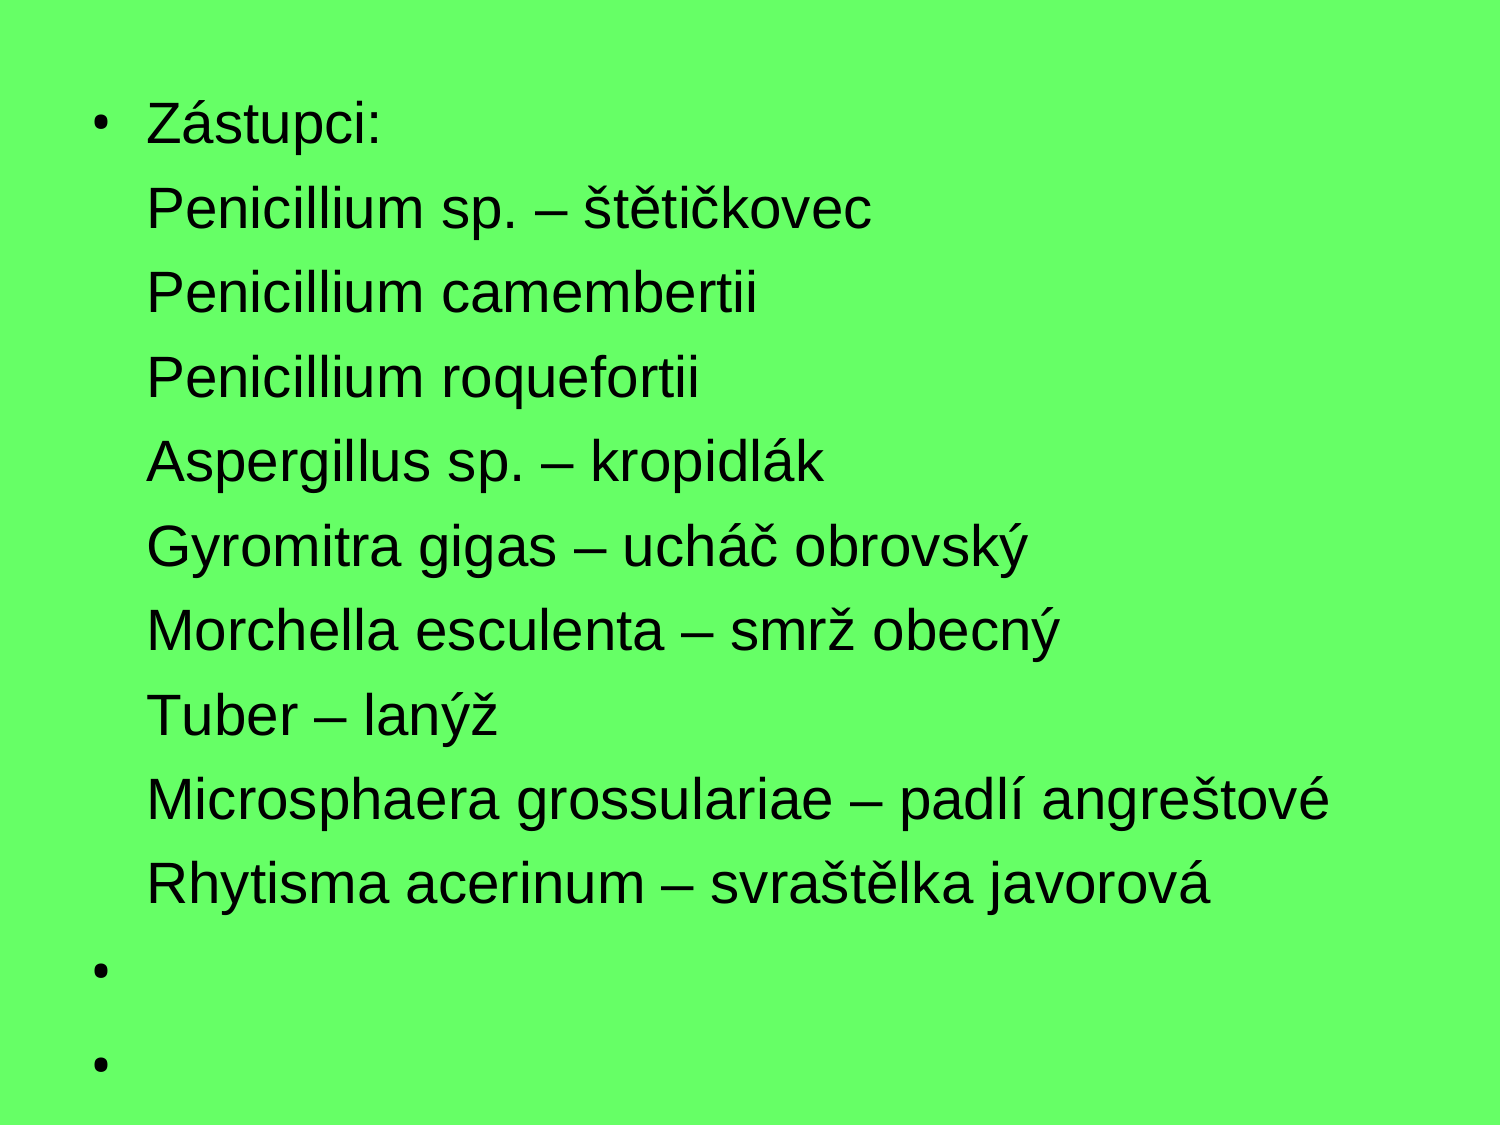

#
Zástupci:
Penicillium sp. – štětičkovec
Penicillium camembertii
Penicillium roquefortii
Aspergillus sp. – kropidlák
Gyromitra gigas – ucháč obrovský
Morchella esculenta – smrž obecný
Tuber – lanýž
Microsphaera grossulariae – padlí angreštové
Rhytisma acerinum – svraštělka javorová